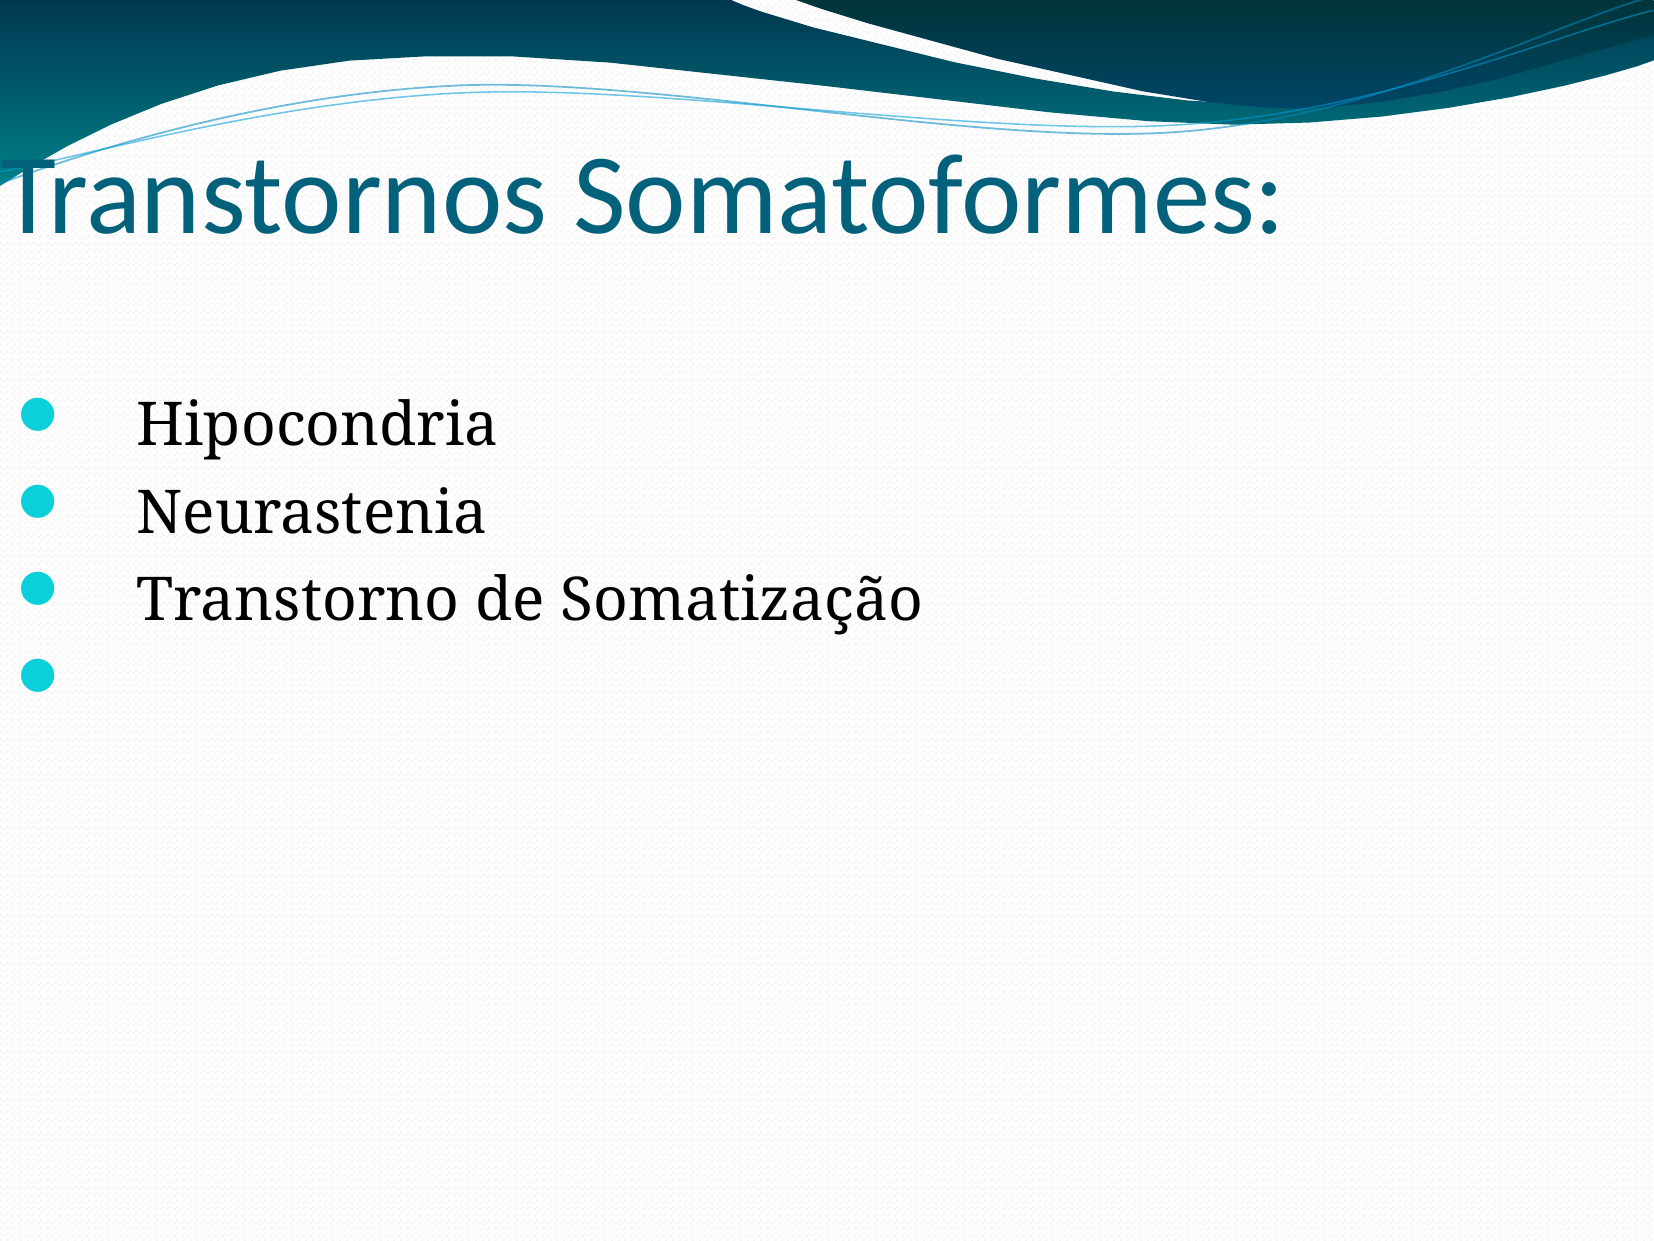

# Transtornos Somatoformes:
 Hipocondria
 Neurastenia
 Transtorno de Somatização